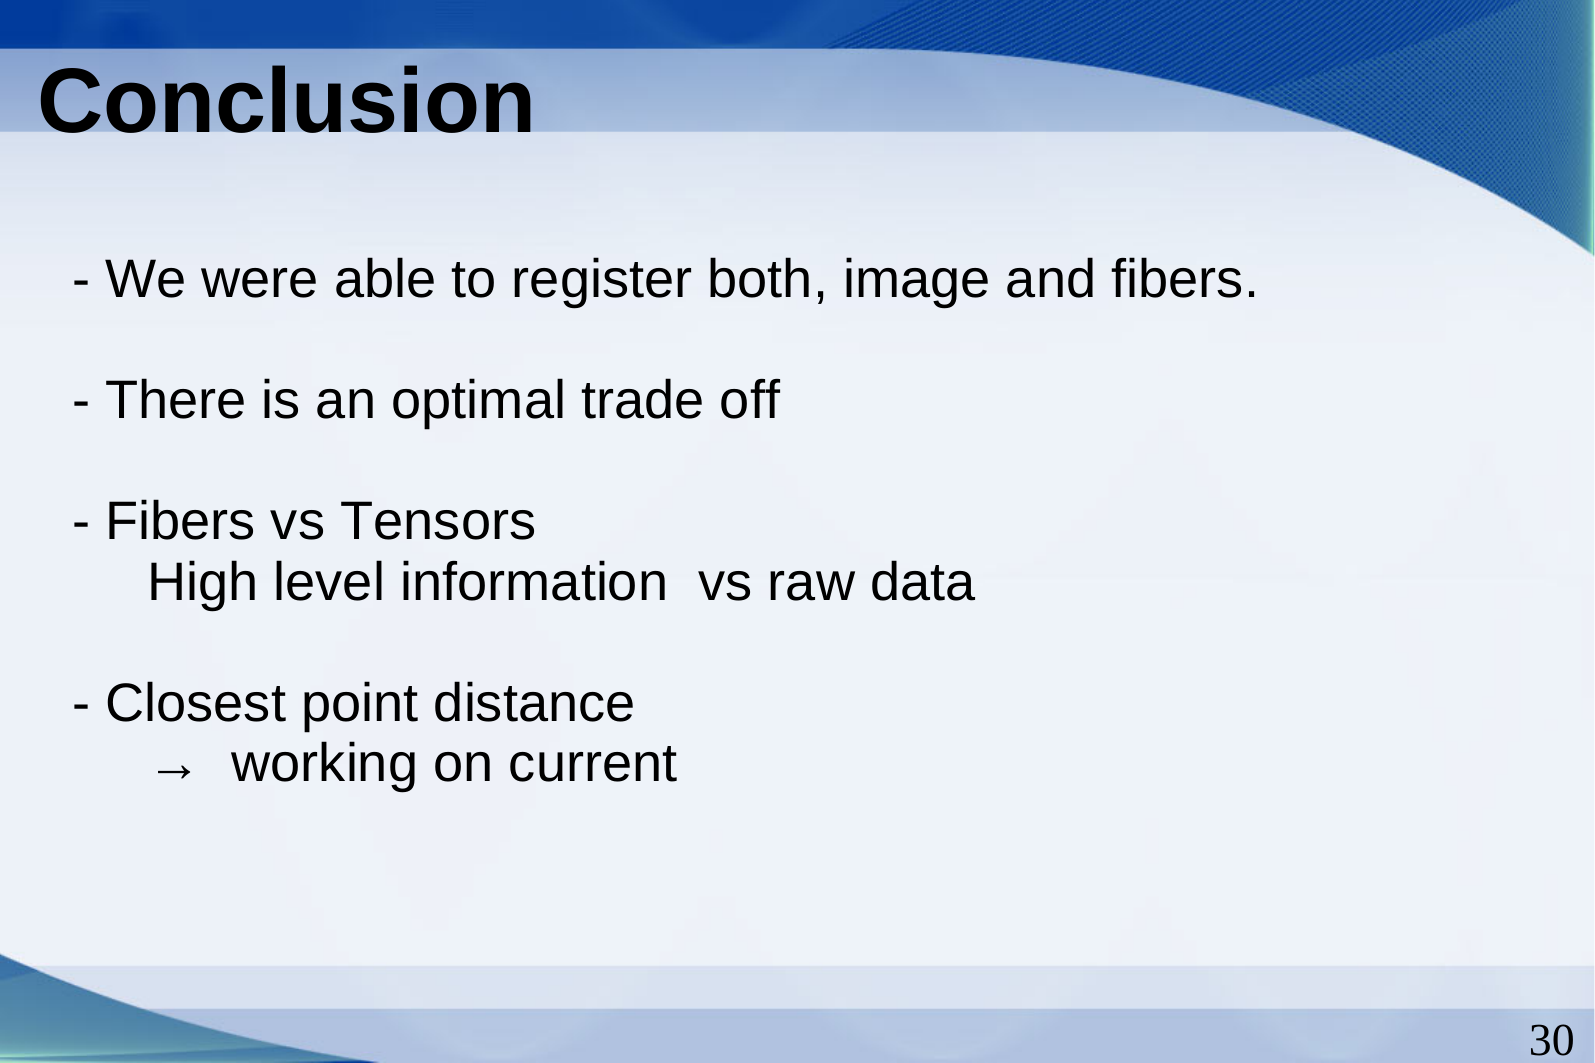

# Conclusion
- We were able to register both, image and fibers.
- There is an optimal trade off
- Fibers vs Tensors
	High level information vs raw data
- Closest point distance
	→ working on current
30